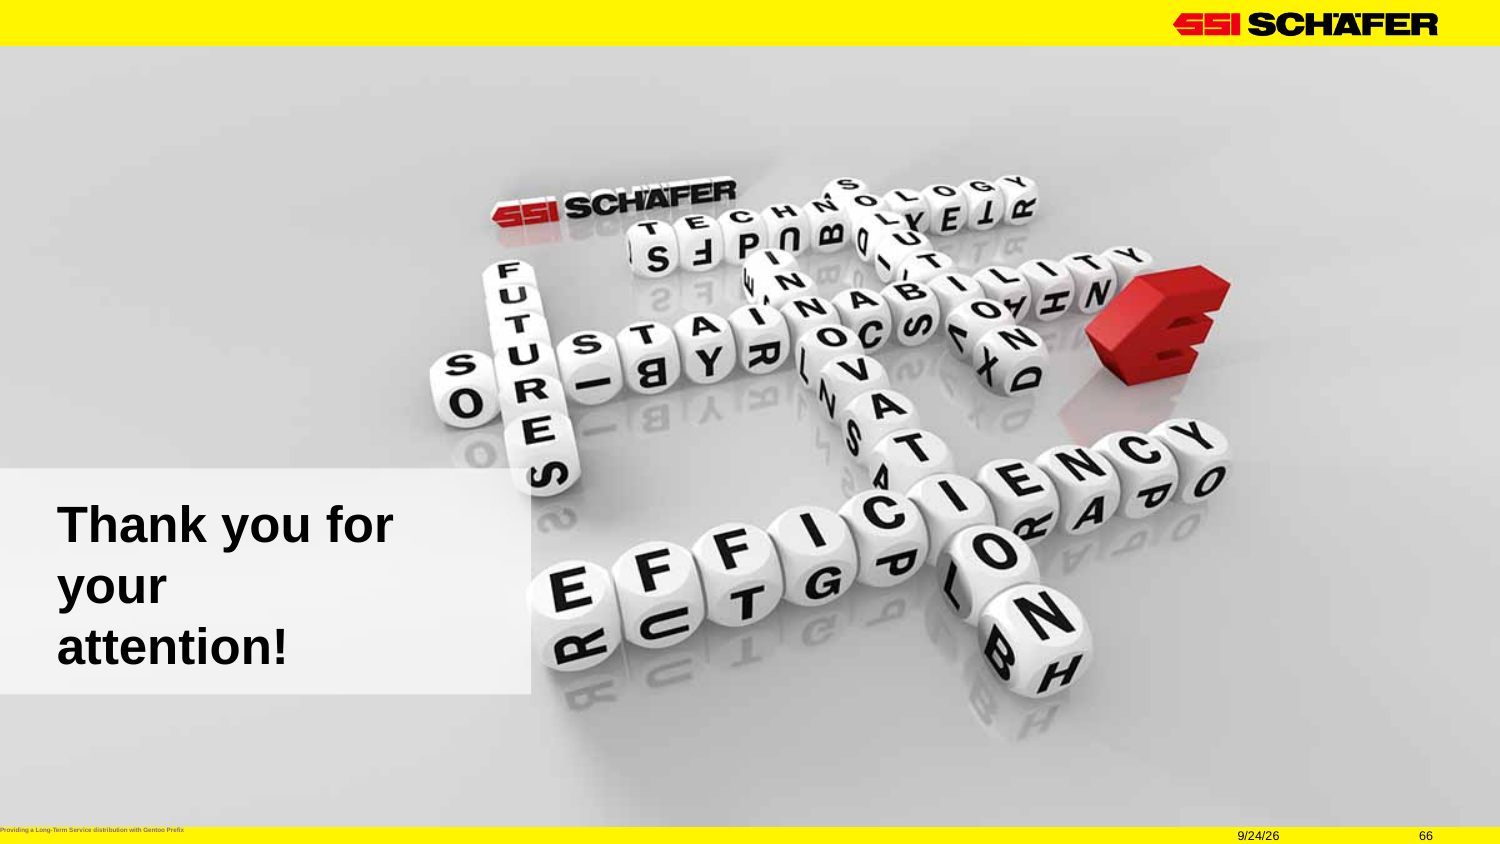

# Thank you for your attention!
© 2015 SSI Schäfer